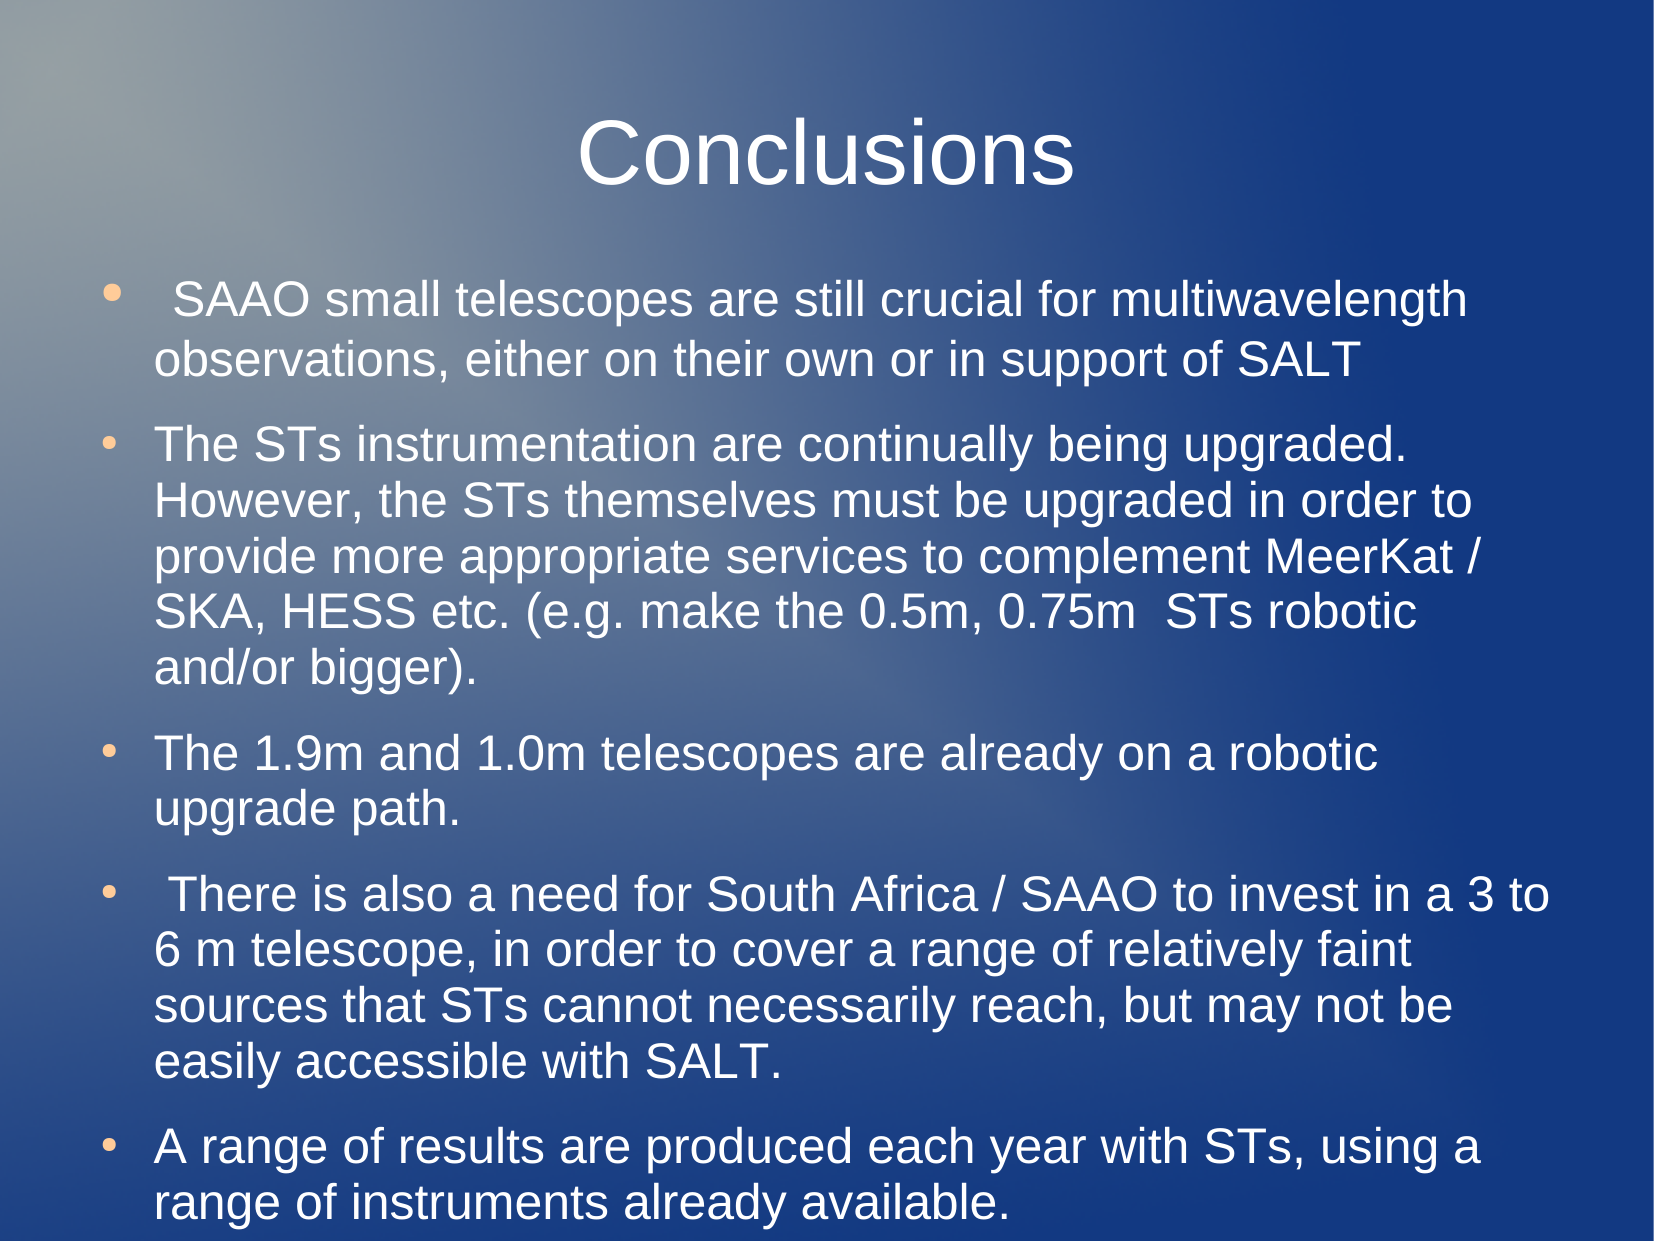

# Conclusions
 SAAO small telescopes are still crucial for multiwavelength observations, either on their own or in support of SALT
The STs instrumentation are continually being upgraded. However, the STs themselves must be upgraded in order to provide more appropriate services to complement MeerKat / SKA, HESS etc. (e.g. make the 0.5m, 0.75m STs robotic and/or bigger).
The 1.9m and 1.0m telescopes are already on a robotic upgrade path.
 There is also a need for South Africa / SAAO to invest in a 3 to 6 m telescope, in order to cover a range of relatively faint sources that STs cannot necessarily reach, but may not be easily accessible with SALT.
A range of results are produced each year with STs, using a range of instruments already available.